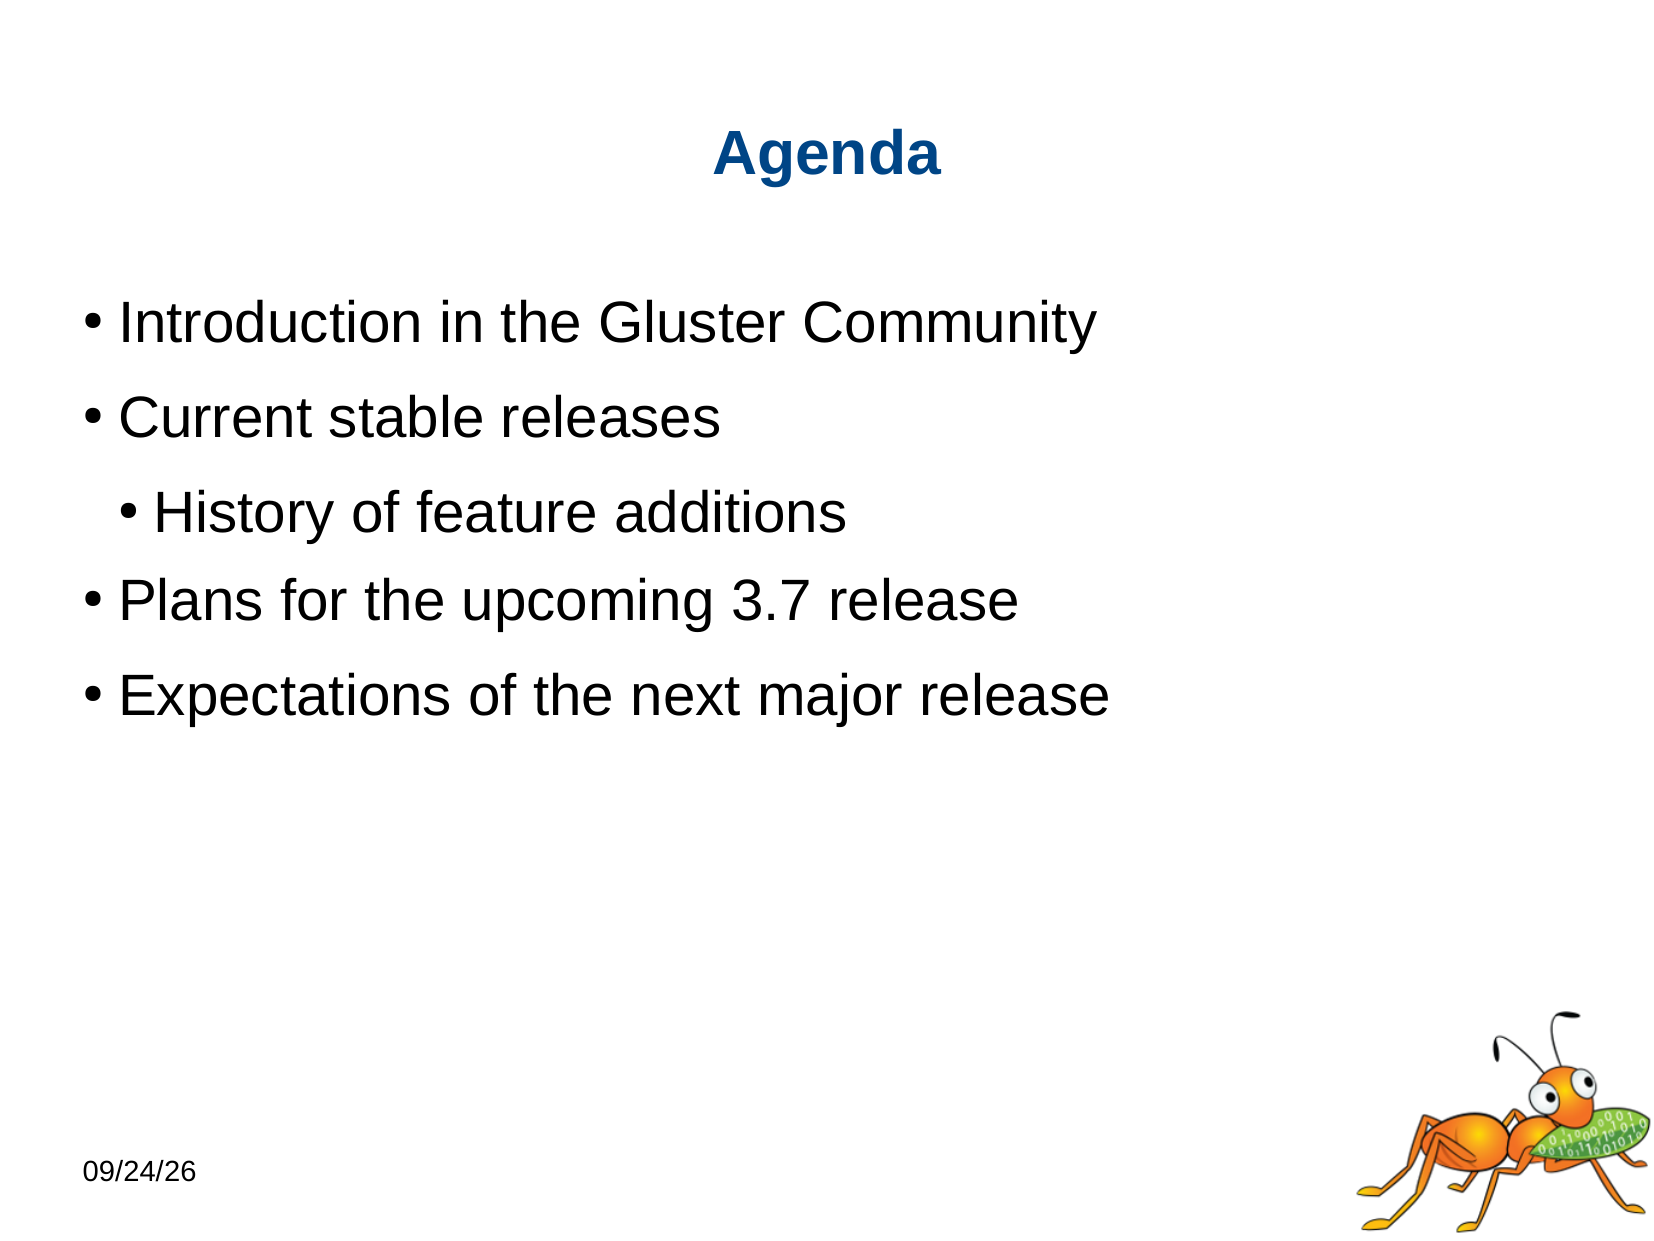

# Agenda
Introduction in the Gluster Community
Current stable releases
History of feature additions
Plans for the upcoming 3.7 release
Expectations of the next major release